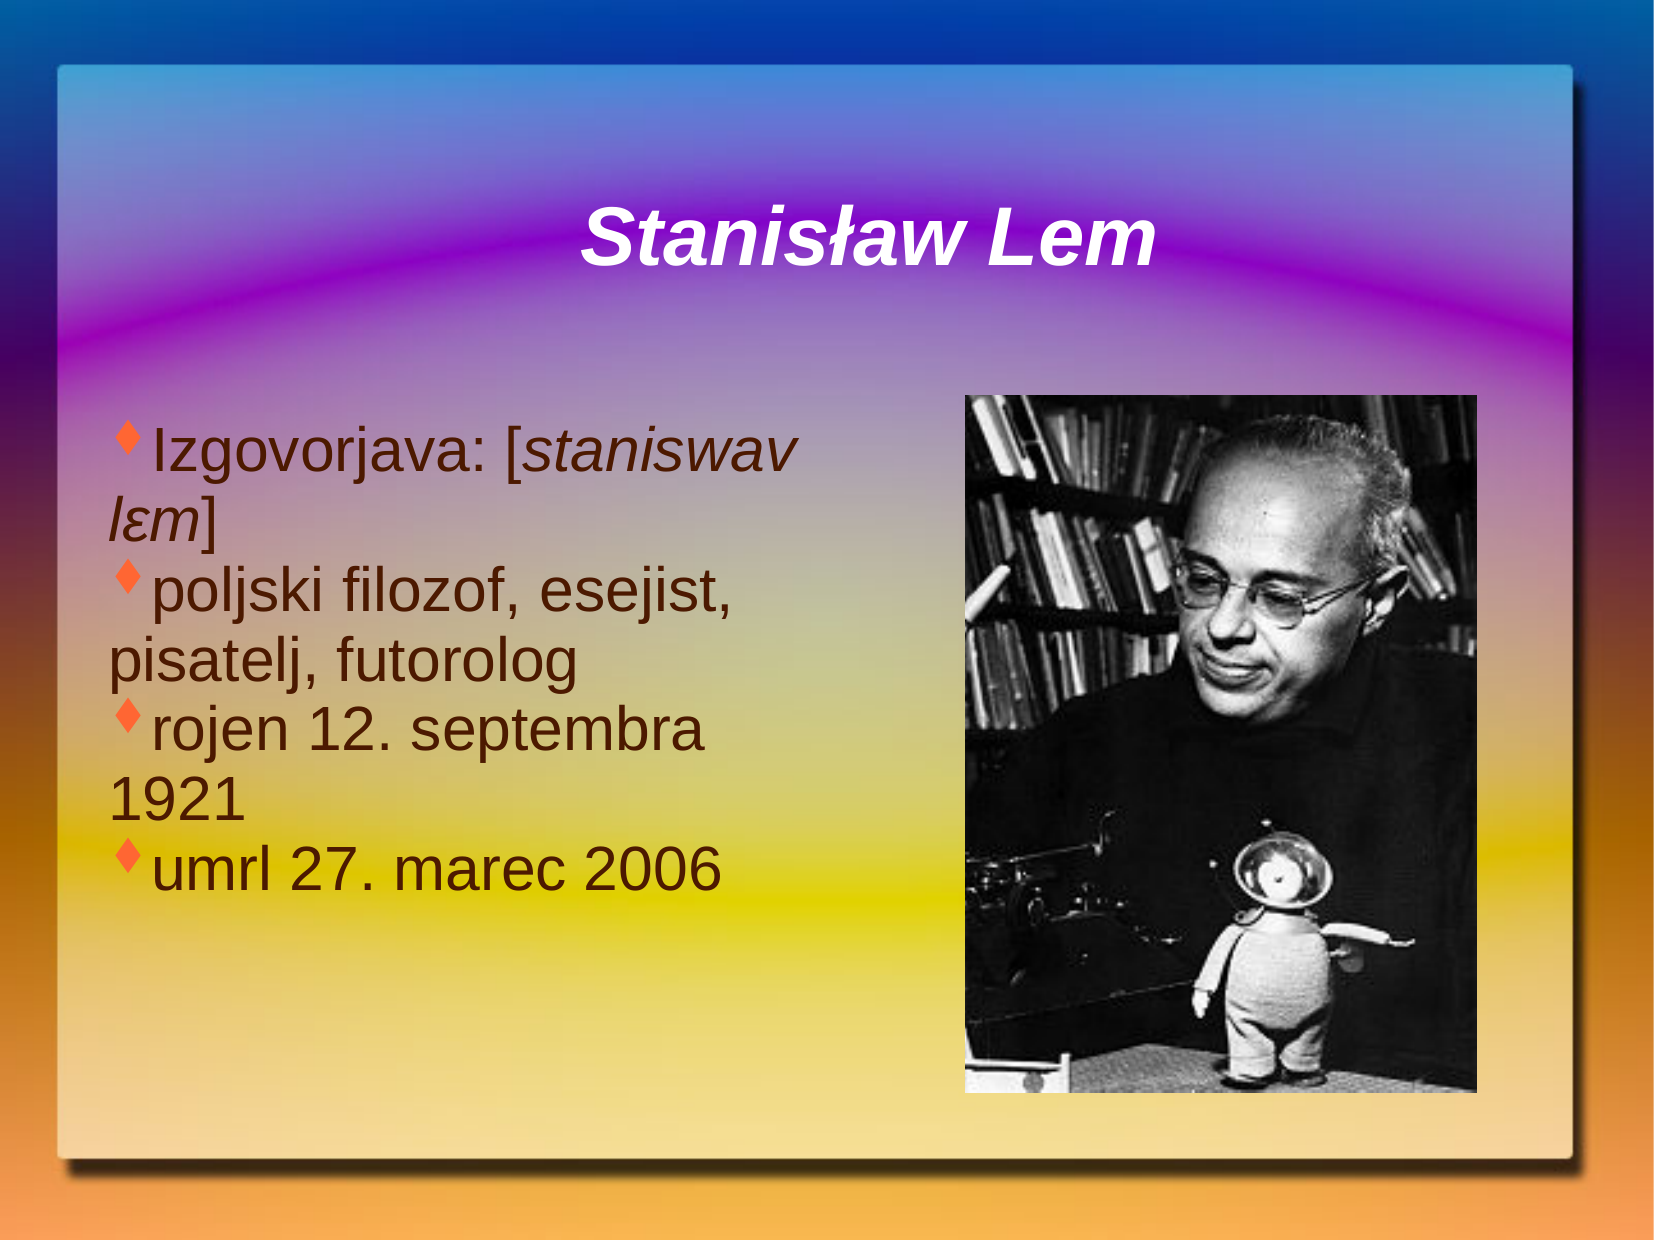

# Stanisław Lem
Izgovorjava: [staniswav lɛm]
poljski filozof, esejist, pisatelj, futorolog
rojen 12. septembra 1921
umrl 27. marec 2006